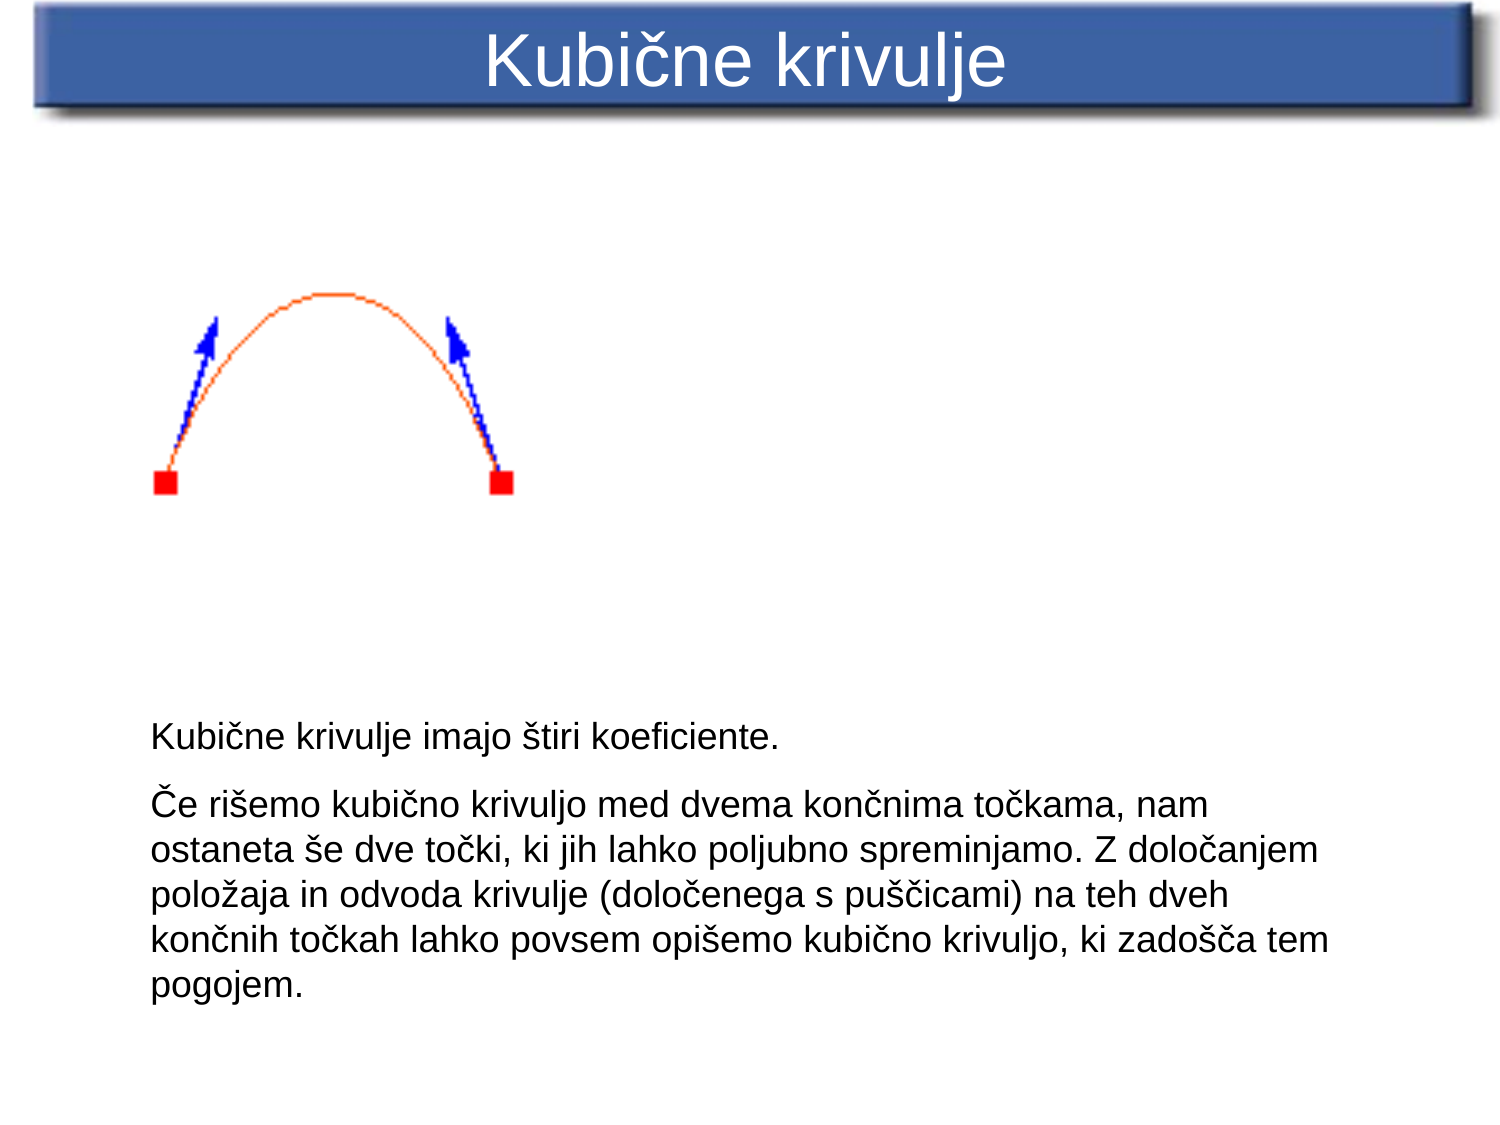

# Kubične krivulje
Kubične krivulje imajo štiri koeficiente.
Če rišemo kubično krivuljo med dvema končnima točkama, nam ostaneta še dve točki, ki jih lahko poljubno spreminjamo. Z določanjem položaja in odvoda krivulje (določenega s puščicami) na teh dveh končnih točkah lahko povsem opišemo kubično krivuljo, ki zadošča tem pogojem.